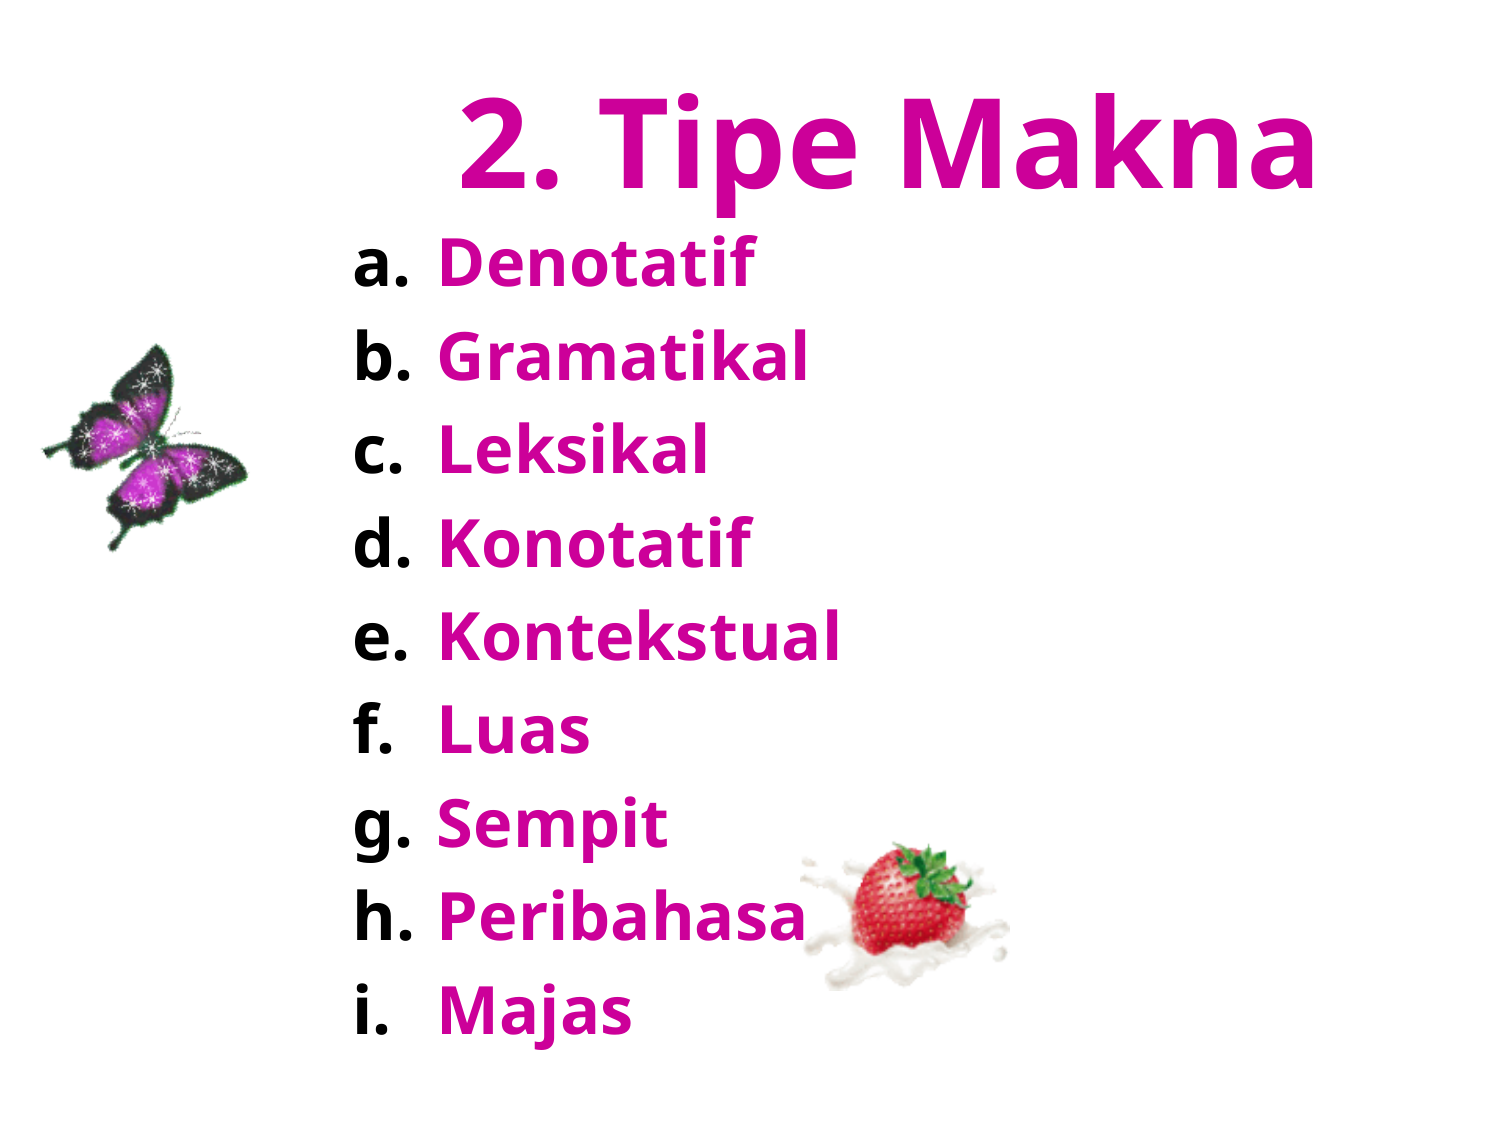

# 2. Tipe Makna
Denotatif
Gramatikal
Leksikal
Konotatif
Kontekstual
Luas
Sempit
Peribahasa
Majas